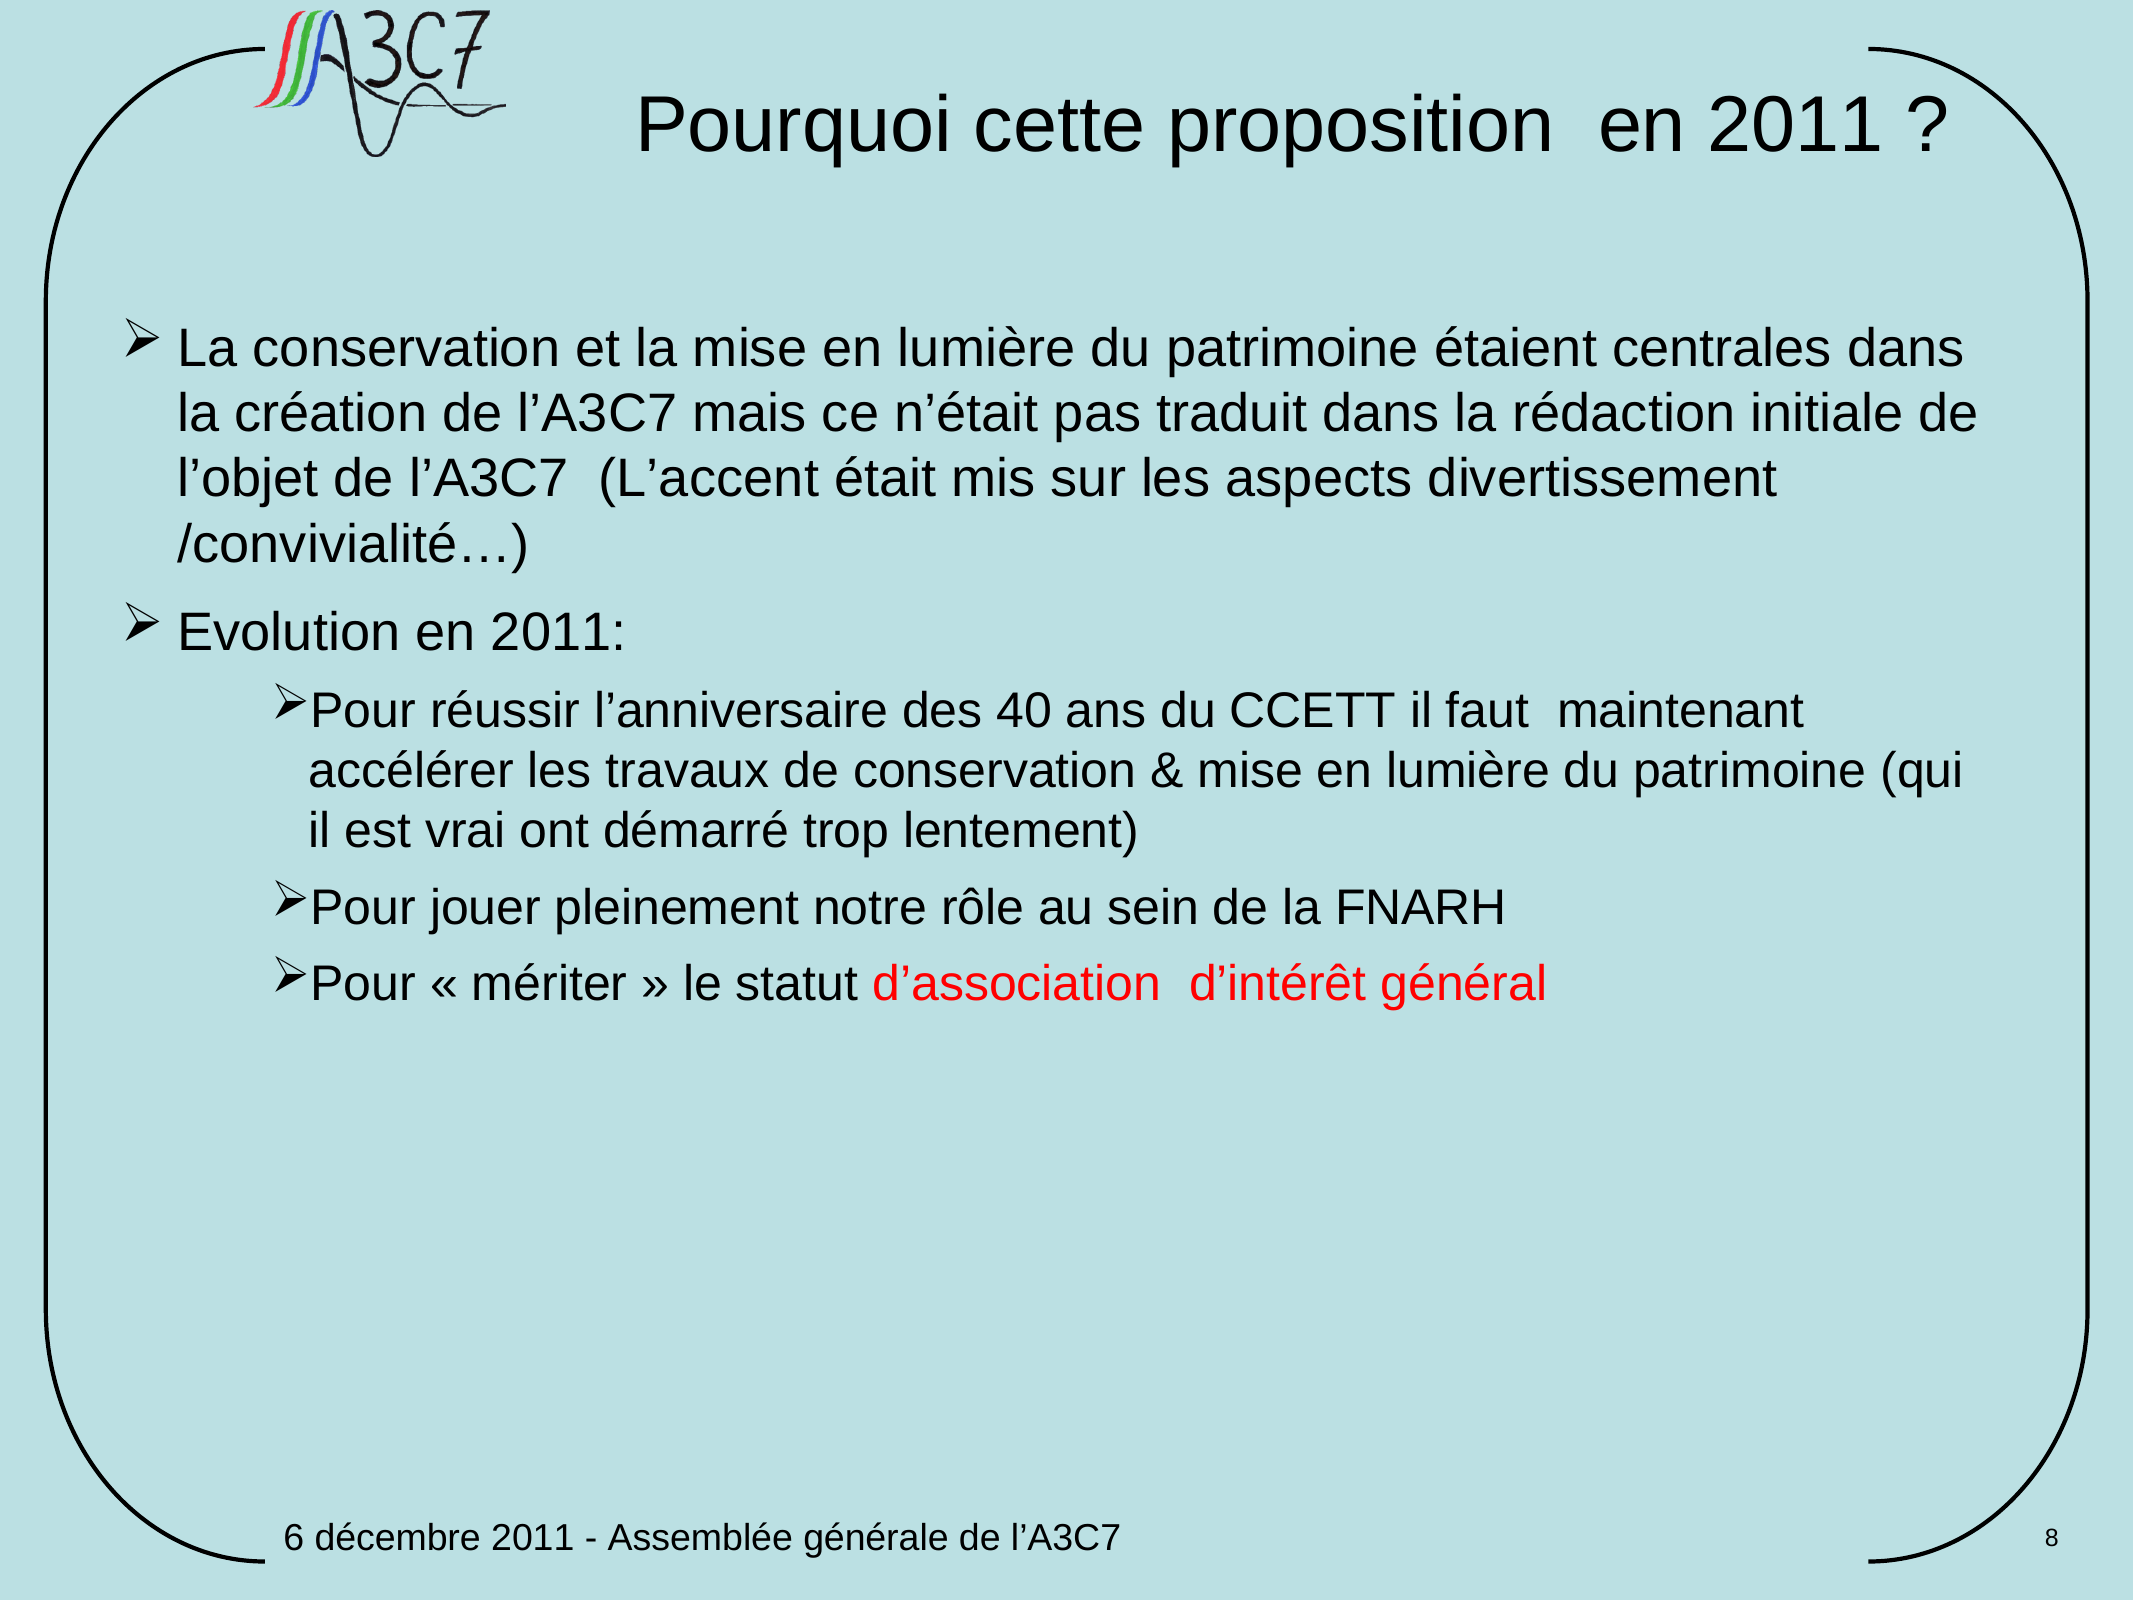

# Pourquoi cette proposition en 2011 ?
La conservation et la mise en lumière du patrimoine étaient centrales dans la création de l’A3C7 mais ce n’était pas traduit dans la rédaction initiale de l’objet de l’A3C7 (L’accent était mis sur les aspects divertissement /convivialité…)
Evolution en 2011:
Pour réussir l’anniversaire des 40 ans du CCETT il faut maintenant accélérer les travaux de conservation & mise en lumière du patrimoine (qui il est vrai ont démarré trop lentement)
Pour jouer pleinement notre rôle au sein de la FNARH
Pour « mériter » le statut d’association d’intérêt général
6 décembre 2011 - Assemblée générale de l’A3C7
8